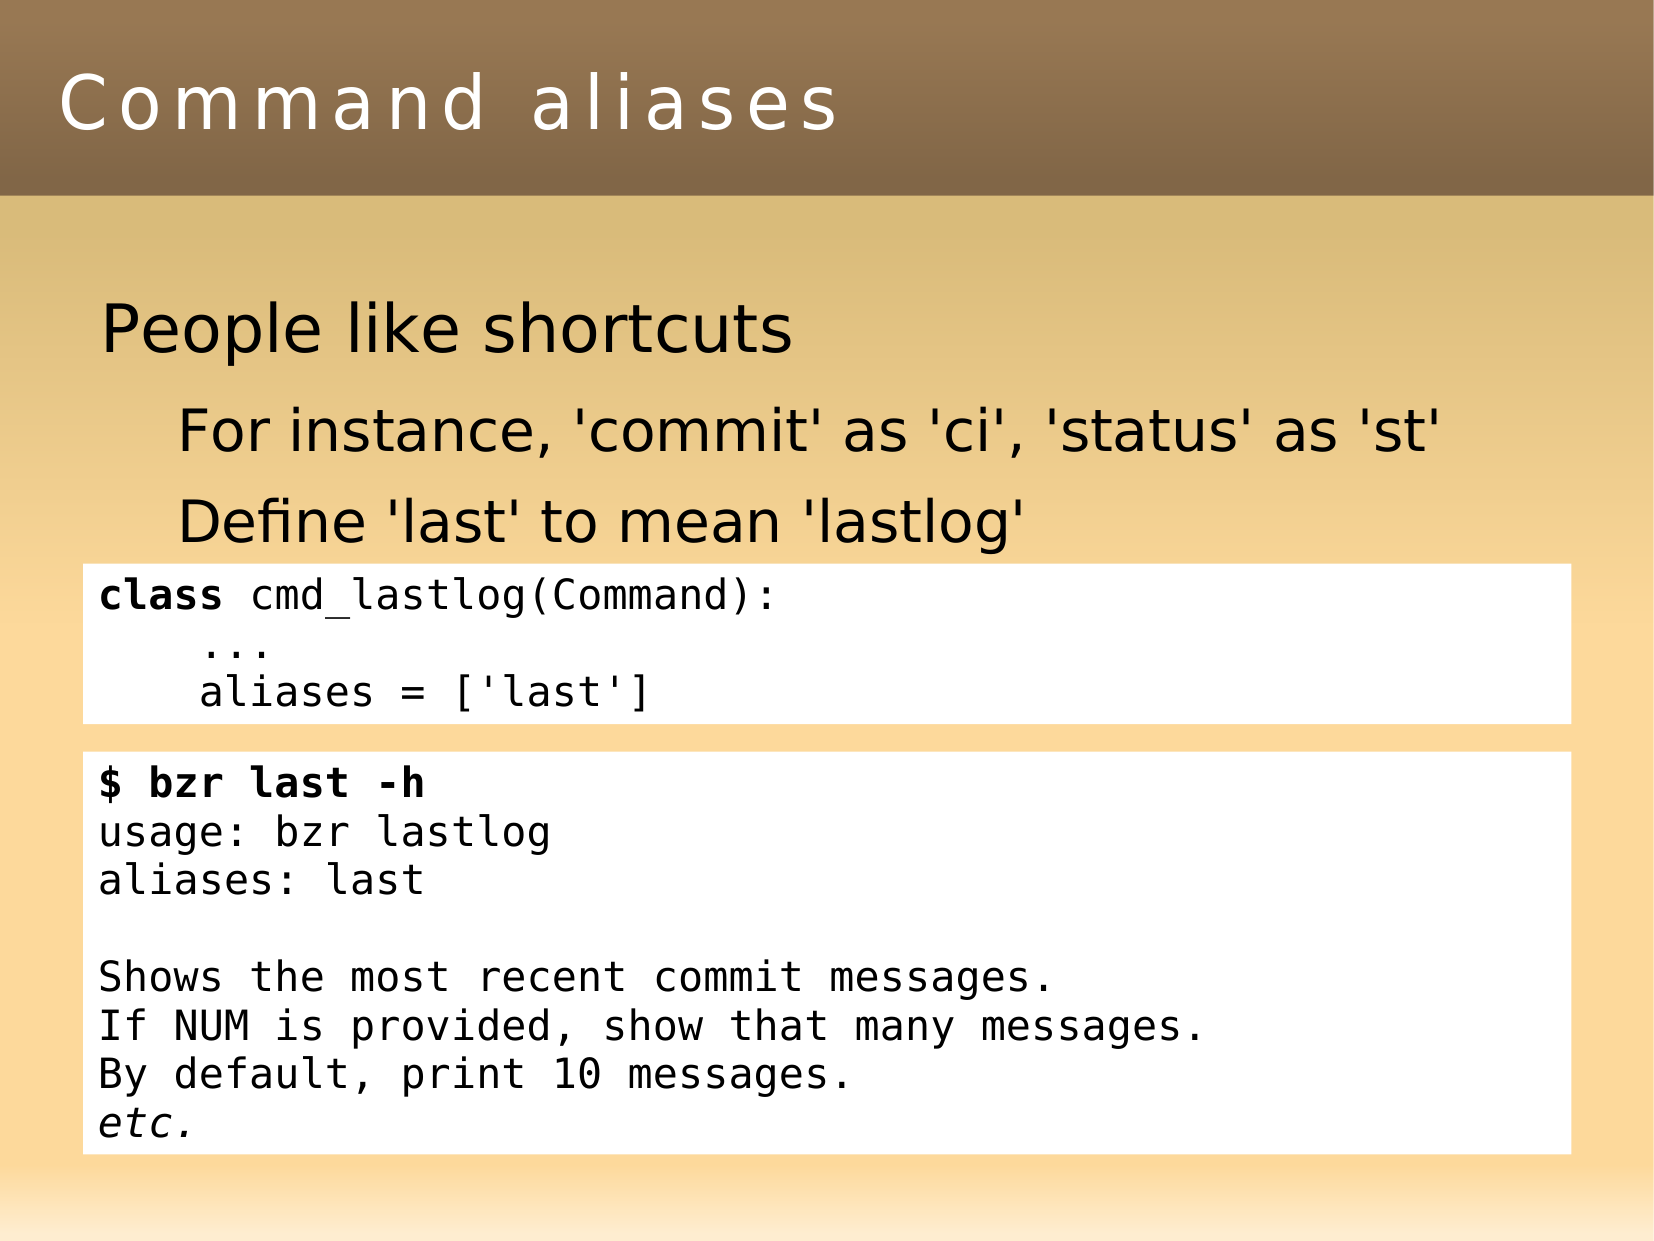

# Command aliases
People like shortcuts
For instance, 'commit' as 'ci', 'status' as 'st'
Define 'last' to mean 'lastlog'
class cmd_lastlog(Command):
 ...
 aliases = ['last']
$ bzr last -h
usage: bzr lastlog
aliases: last
Shows the most recent commit messages.
If NUM is provided, show that many messages.
By default, print 10 messages.
etc.